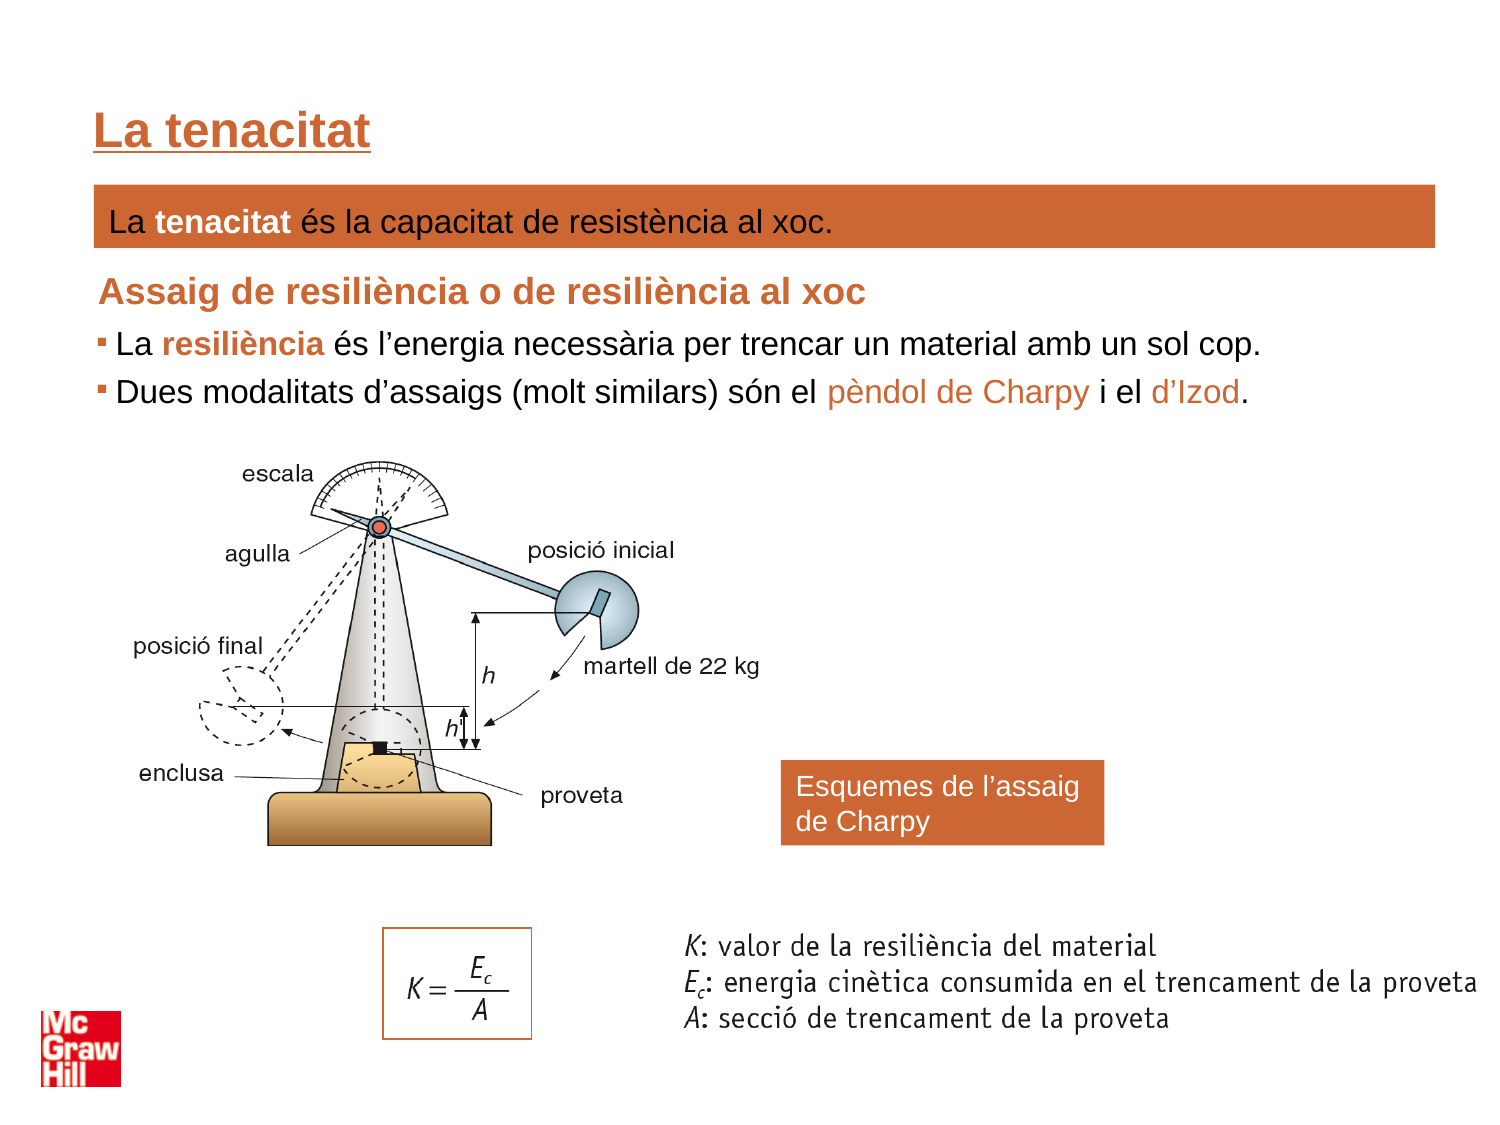

La tenacitat
La tenacitat és la capacitat de resistència al xoc.
Assaig de resiliència o de resiliència al xoc
 La resiliència és l’energia necessària per trencar un material amb un sol cop.
 Dues modalitats d’assaigs (molt similars) són el pèndol de Charpy i el d’Izod.
Esquemes de l’assaig de Charpy